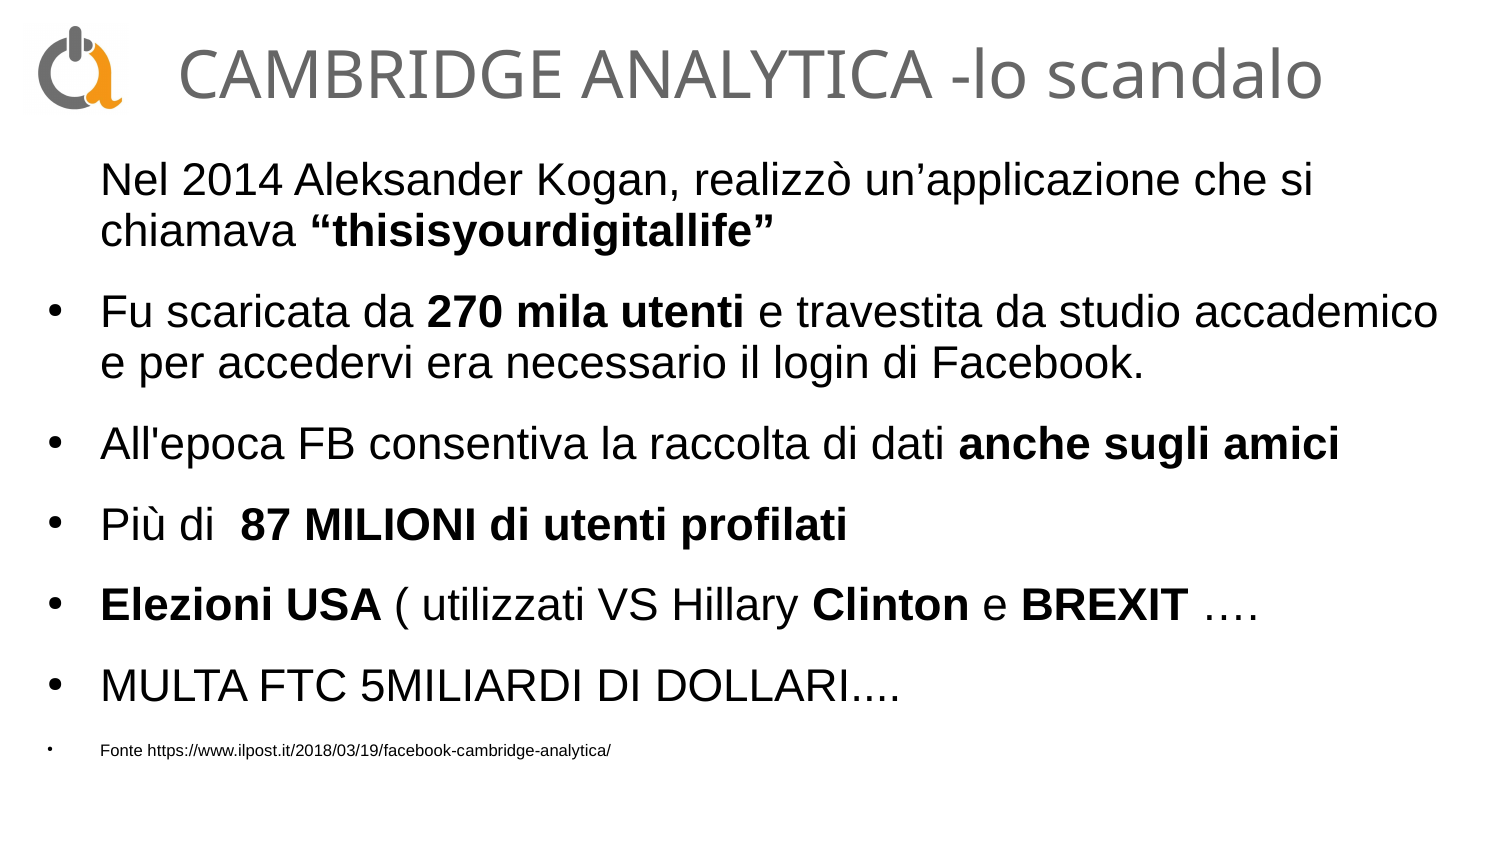

# CAMBRIDGE ANALYTICA -lo scandalo
Nel 2014 Aleksander Kogan, realizzò un’applicazione che si chiamava “thisisyourdigitallife”
Fu scaricata da 270 mila utenti e travestita da studio accademico e per accedervi era necessario il login di Facebook.
All'epoca FB consentiva la raccolta di dati anche sugli amici
Più di 87 MILIONI di utenti profilati
Elezioni USA ( utilizzati VS Hillary Clinton e BREXIT ….
MULTA FTC 5MILIARDI DI DOLLARI....
Fonte https://www.ilpost.it/2018/03/19/facebook-cambridge-analytica/